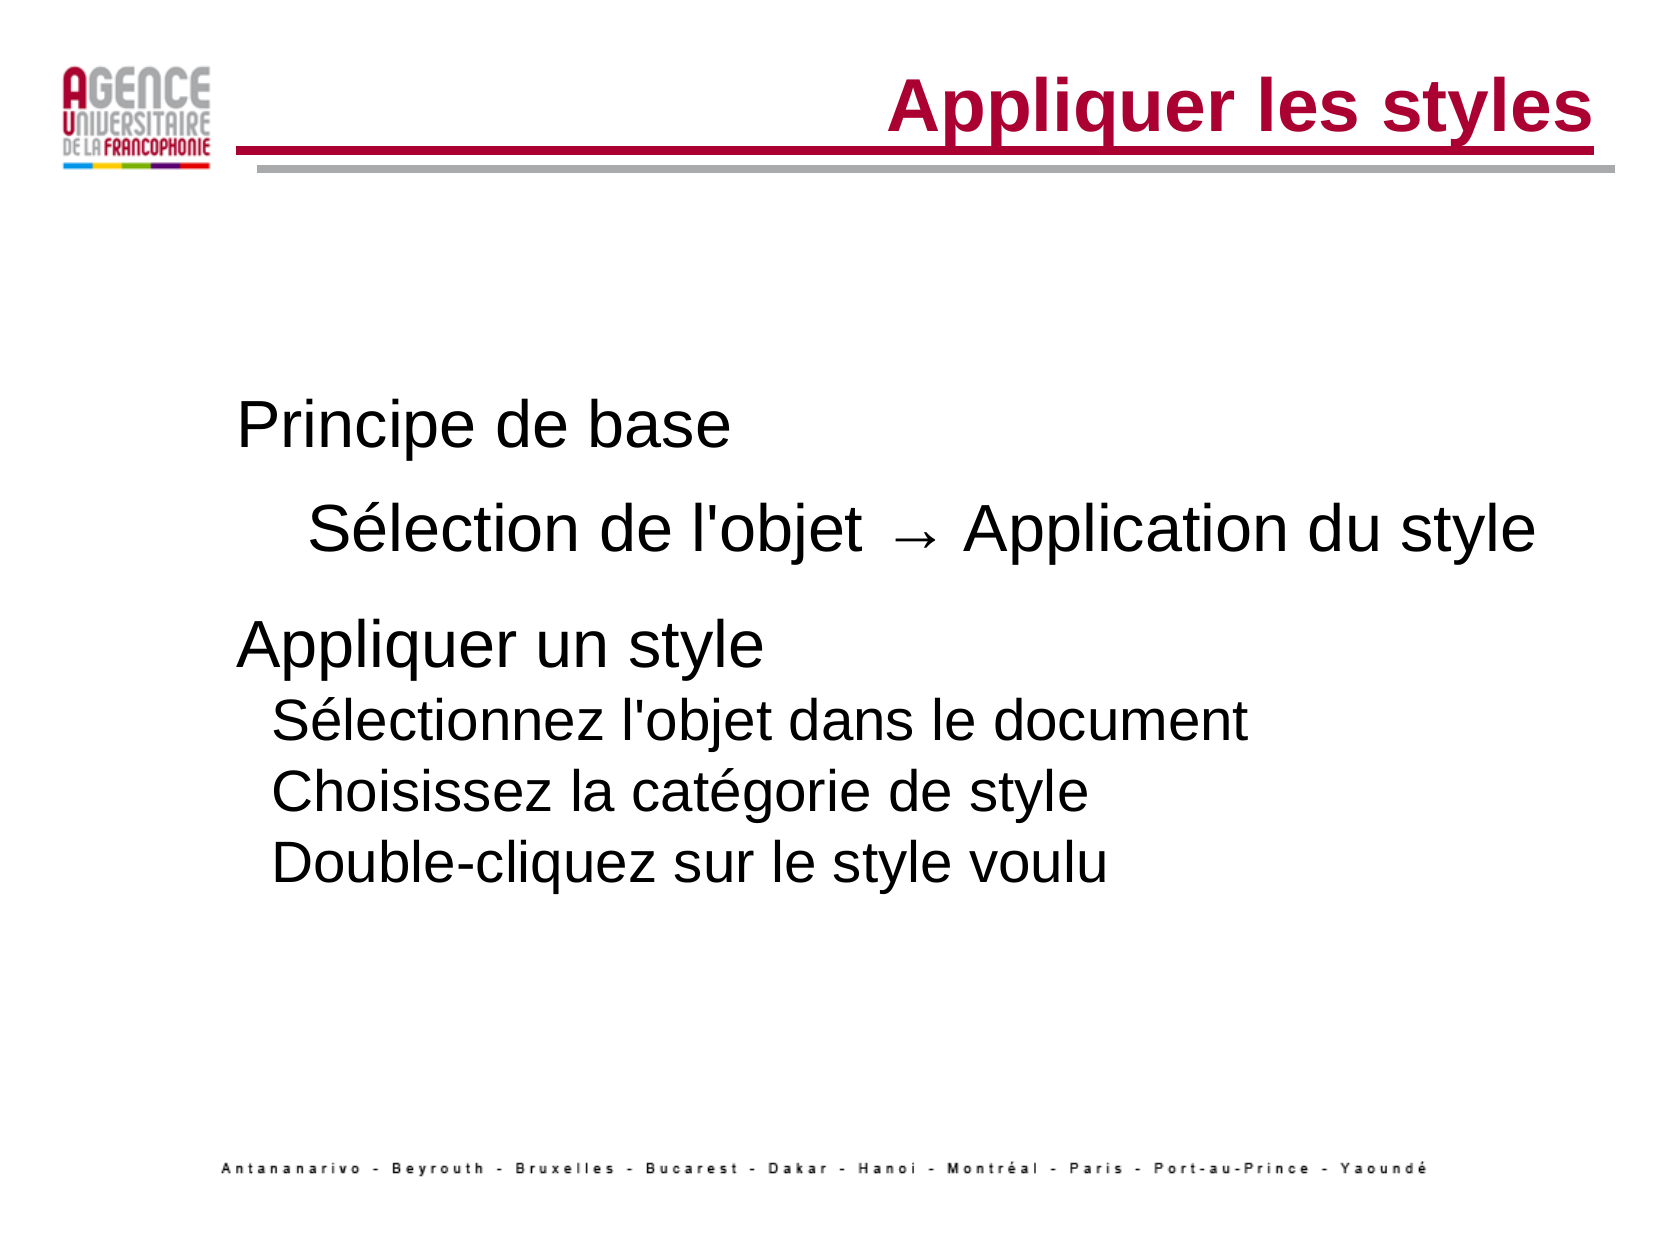

# Appliquer les styles
Principe de base
Sélection de l'objet → Application du style
Appliquer un style
Sélectionnez l'objet dans le document
Choisissez la catégorie de style
Double-cliquez sur le style voulu